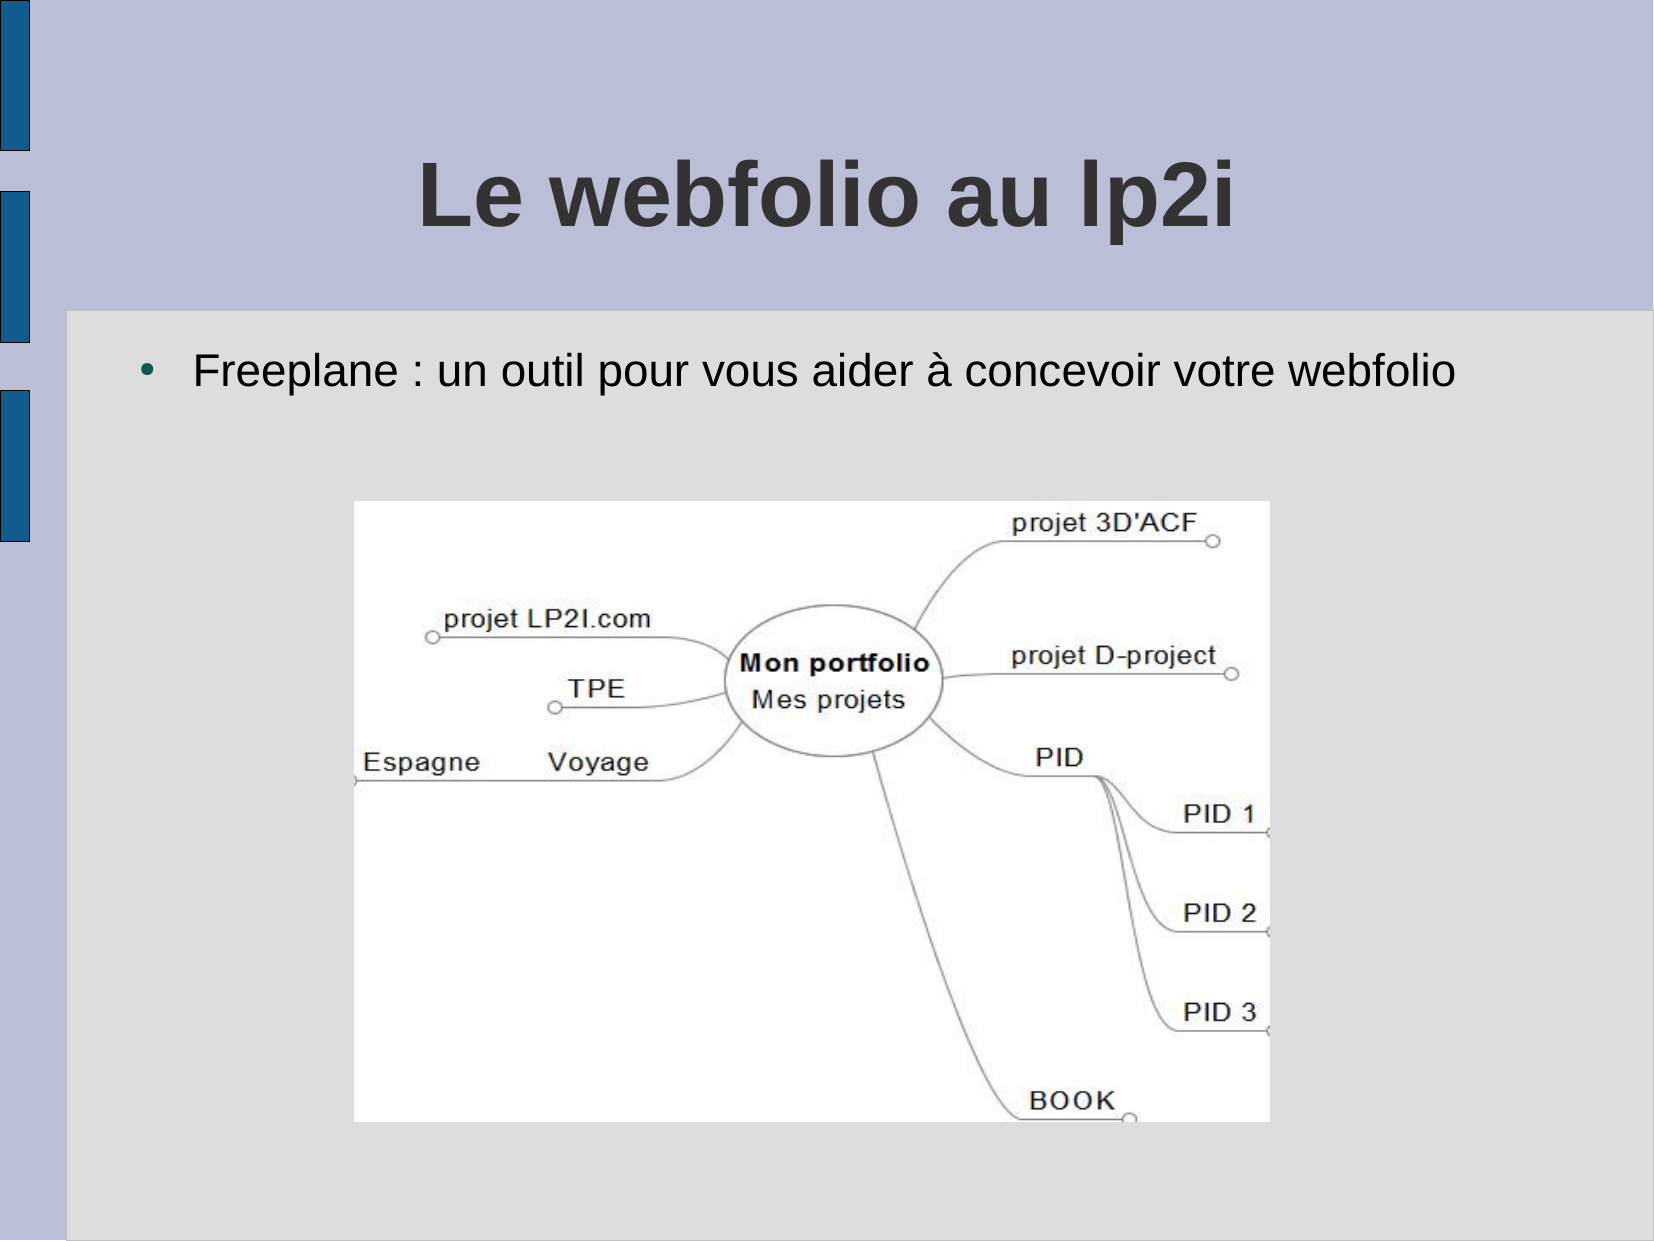

# Le webfolio au lp2i
Freeplane : un outil pour vous aider à concevoir votre webfolio